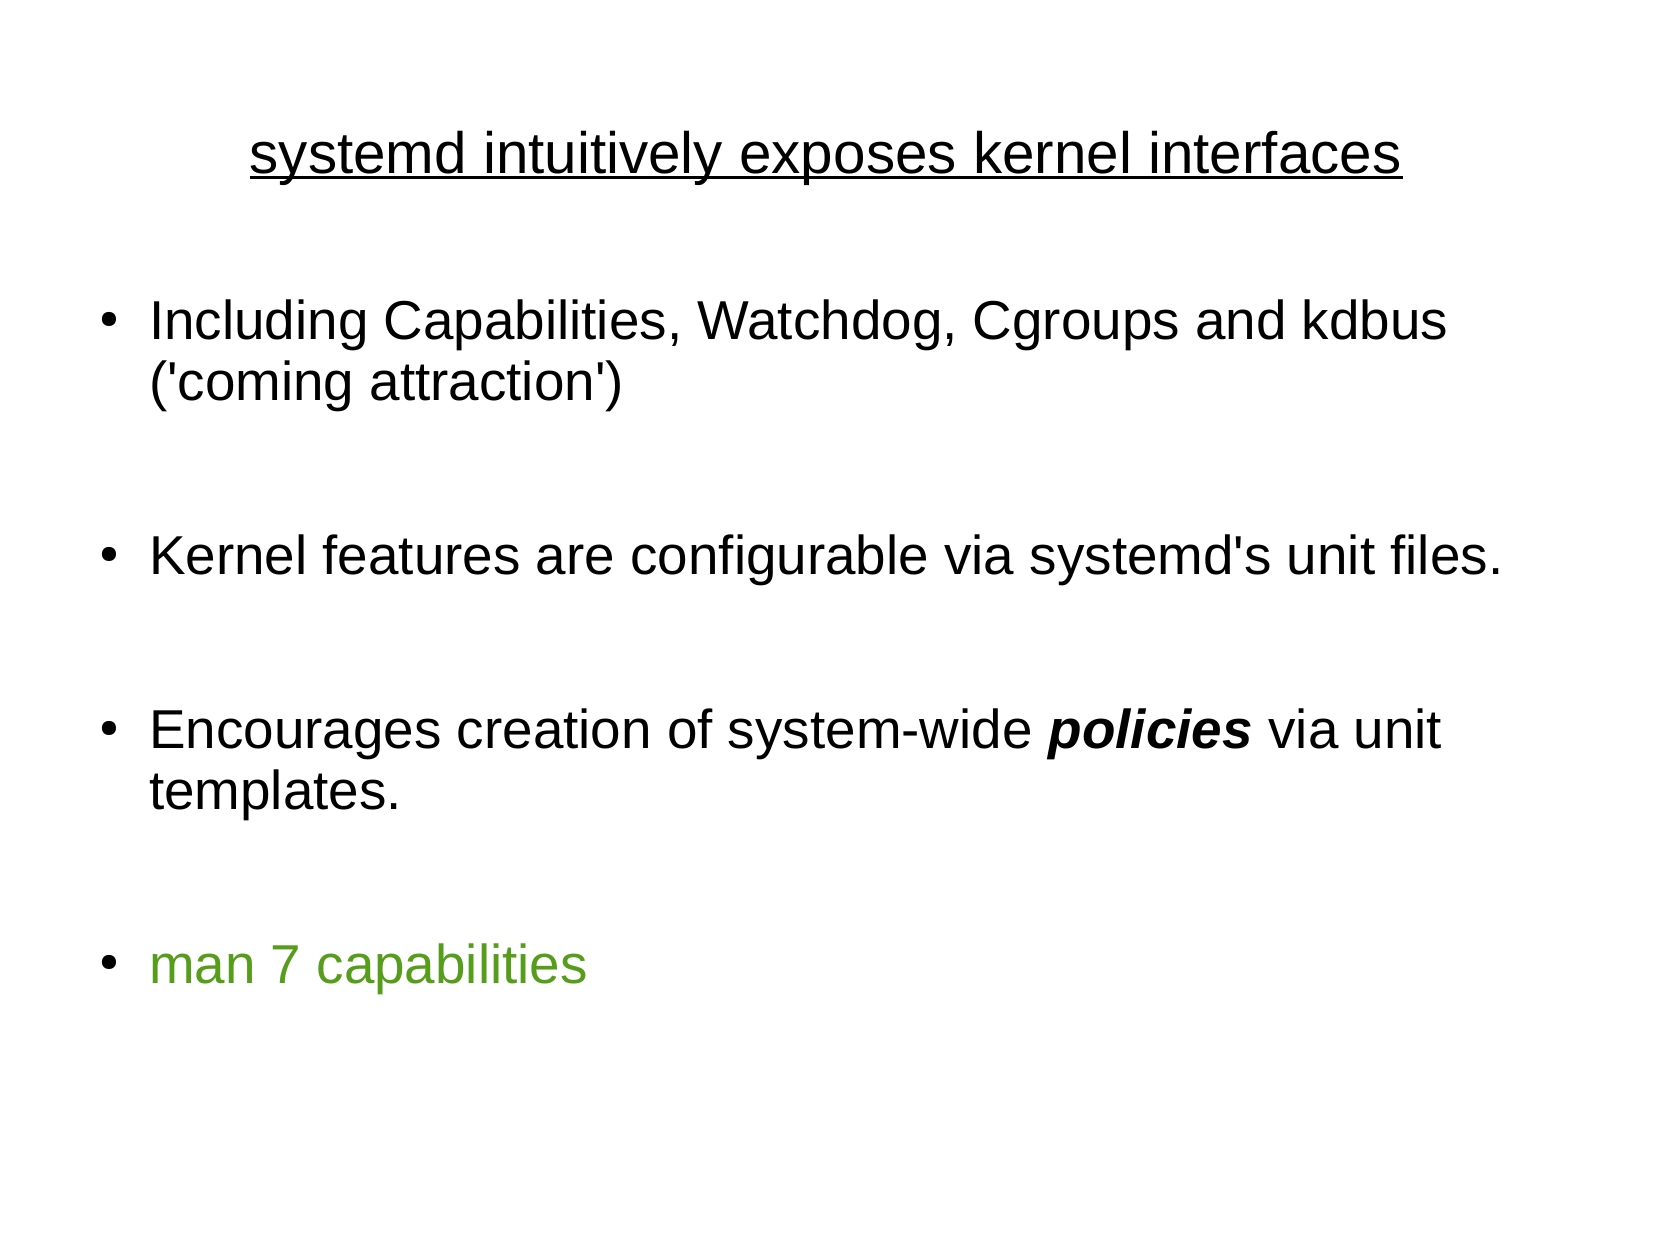

# systemd intuitively exposes kernel interfaces
Including Capabilities, Watchdog, Cgroups and kdbus ('coming attraction')
Kernel features are configurable via systemd's unit files.
Encourages creation of system-wide policies via unit templates.
man 7 capabilities